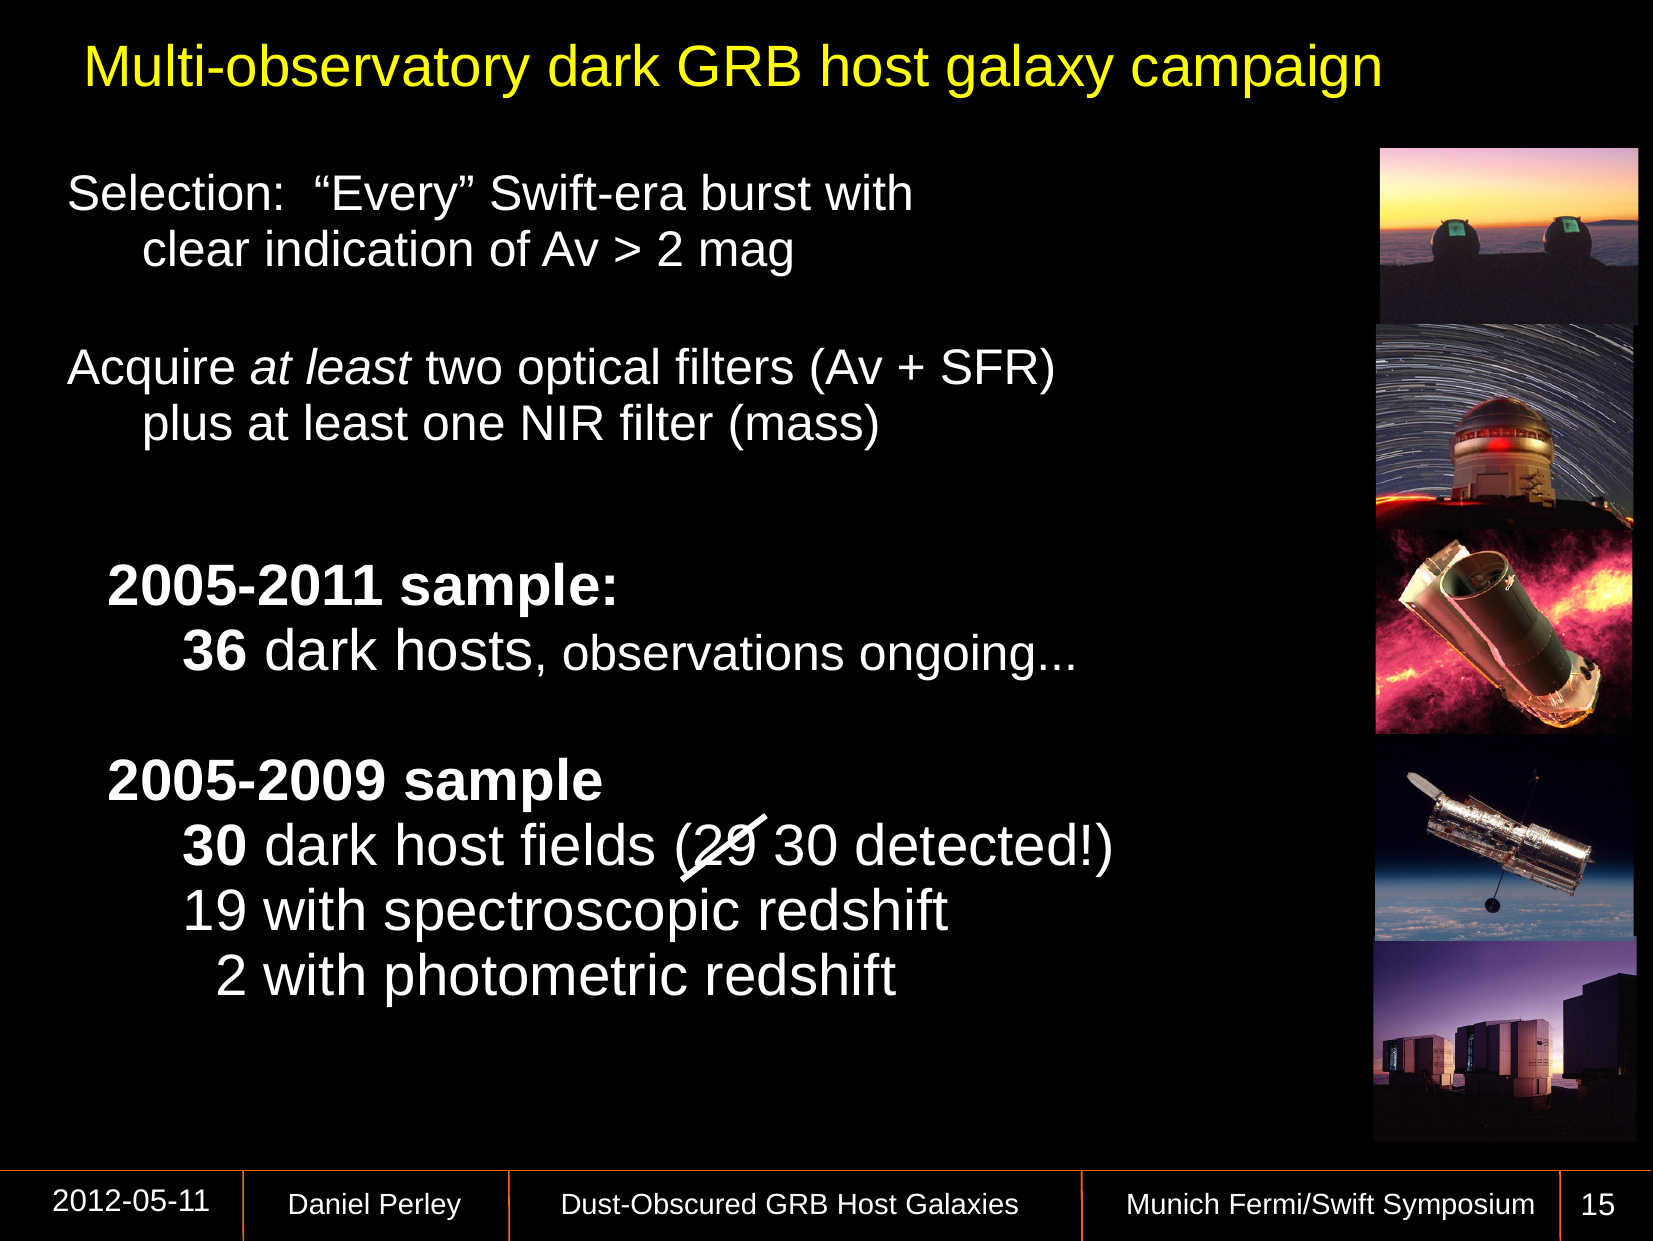

# Multi-observatory dark GRB host galaxy campaign
Selection: “Every” Swift-era burst with
	clear indication of Av > 2 mag
Acquire at least two optical filters (Av + SFR)
	plus at least one NIR filter (mass)
2005-2011 sample:
	36 dark hosts, observations ongoing...
2005-2009 sample
	30 dark host fields (29 30 detected!)
	19 with spectroscopic redshift
	 2 with photometric redshift
2012-05-11
15